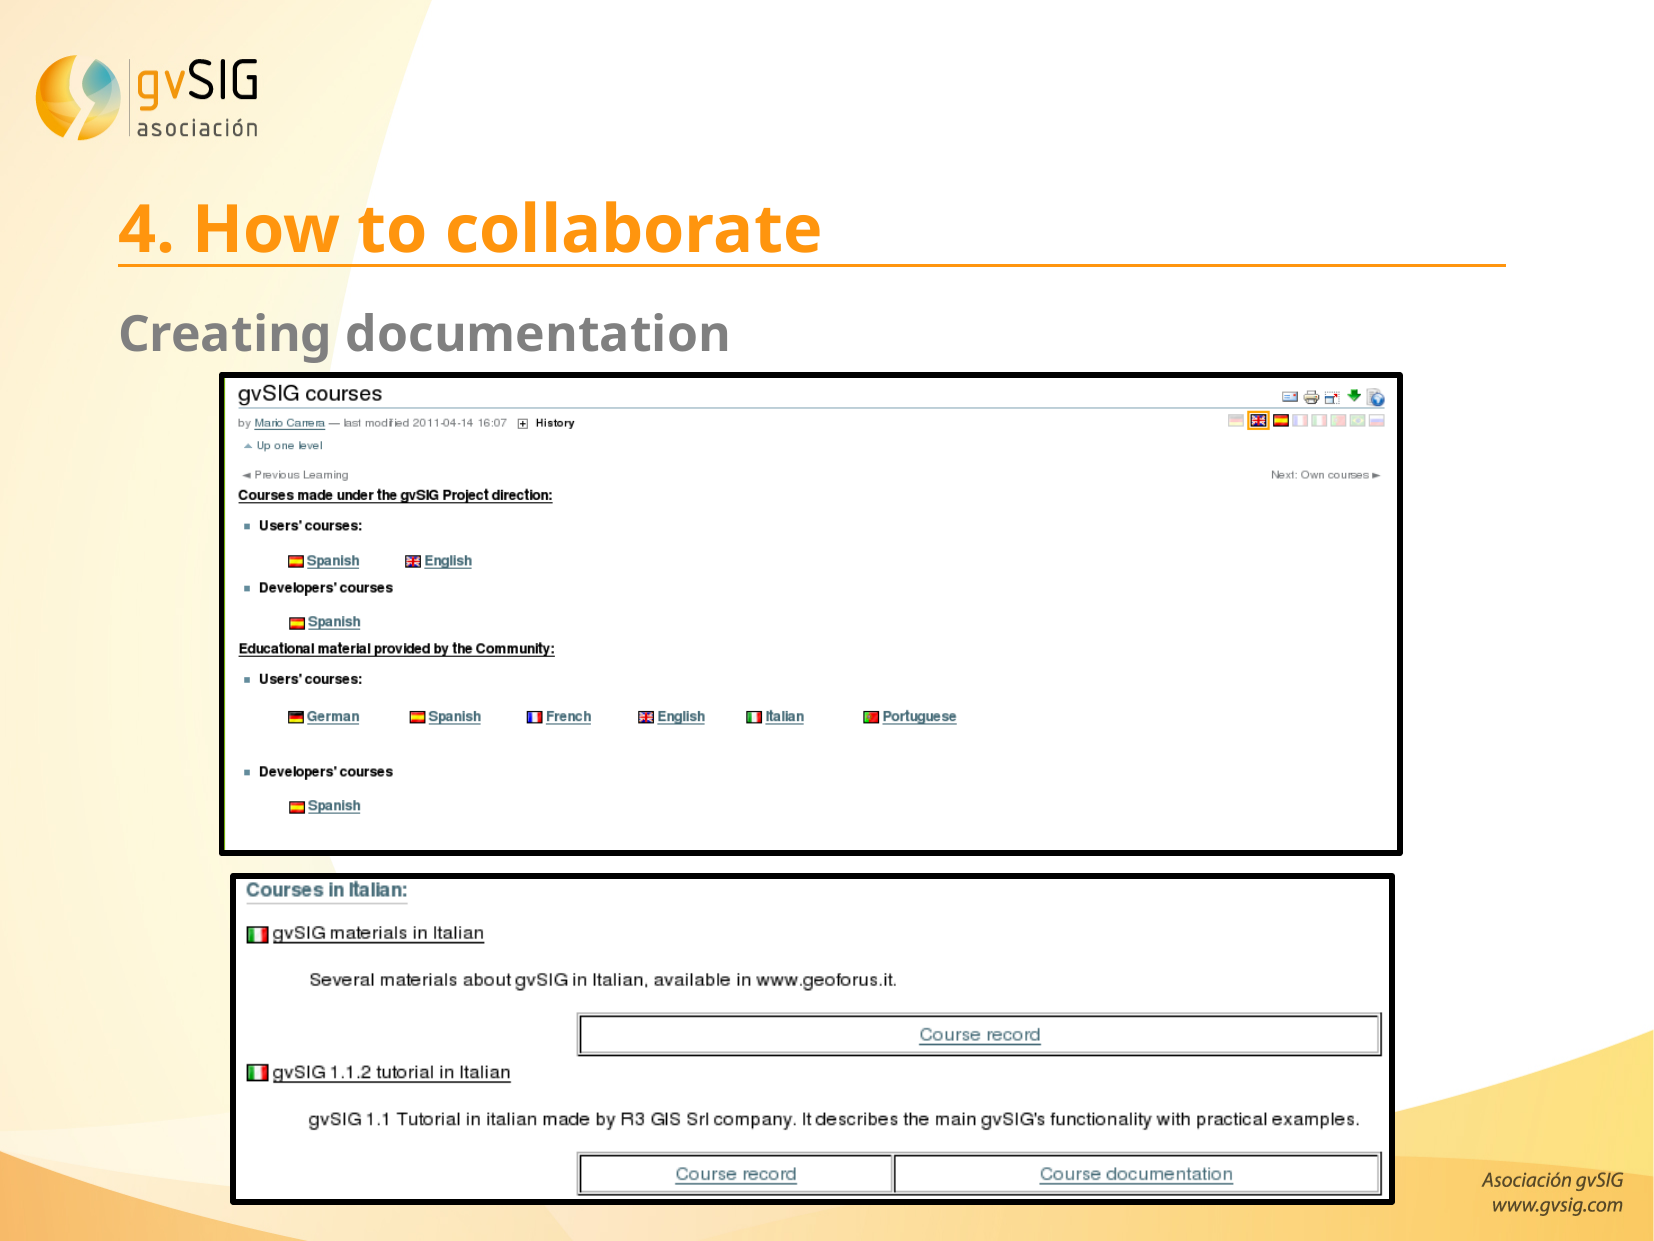

# 4. How to collaborate
Creating documentation